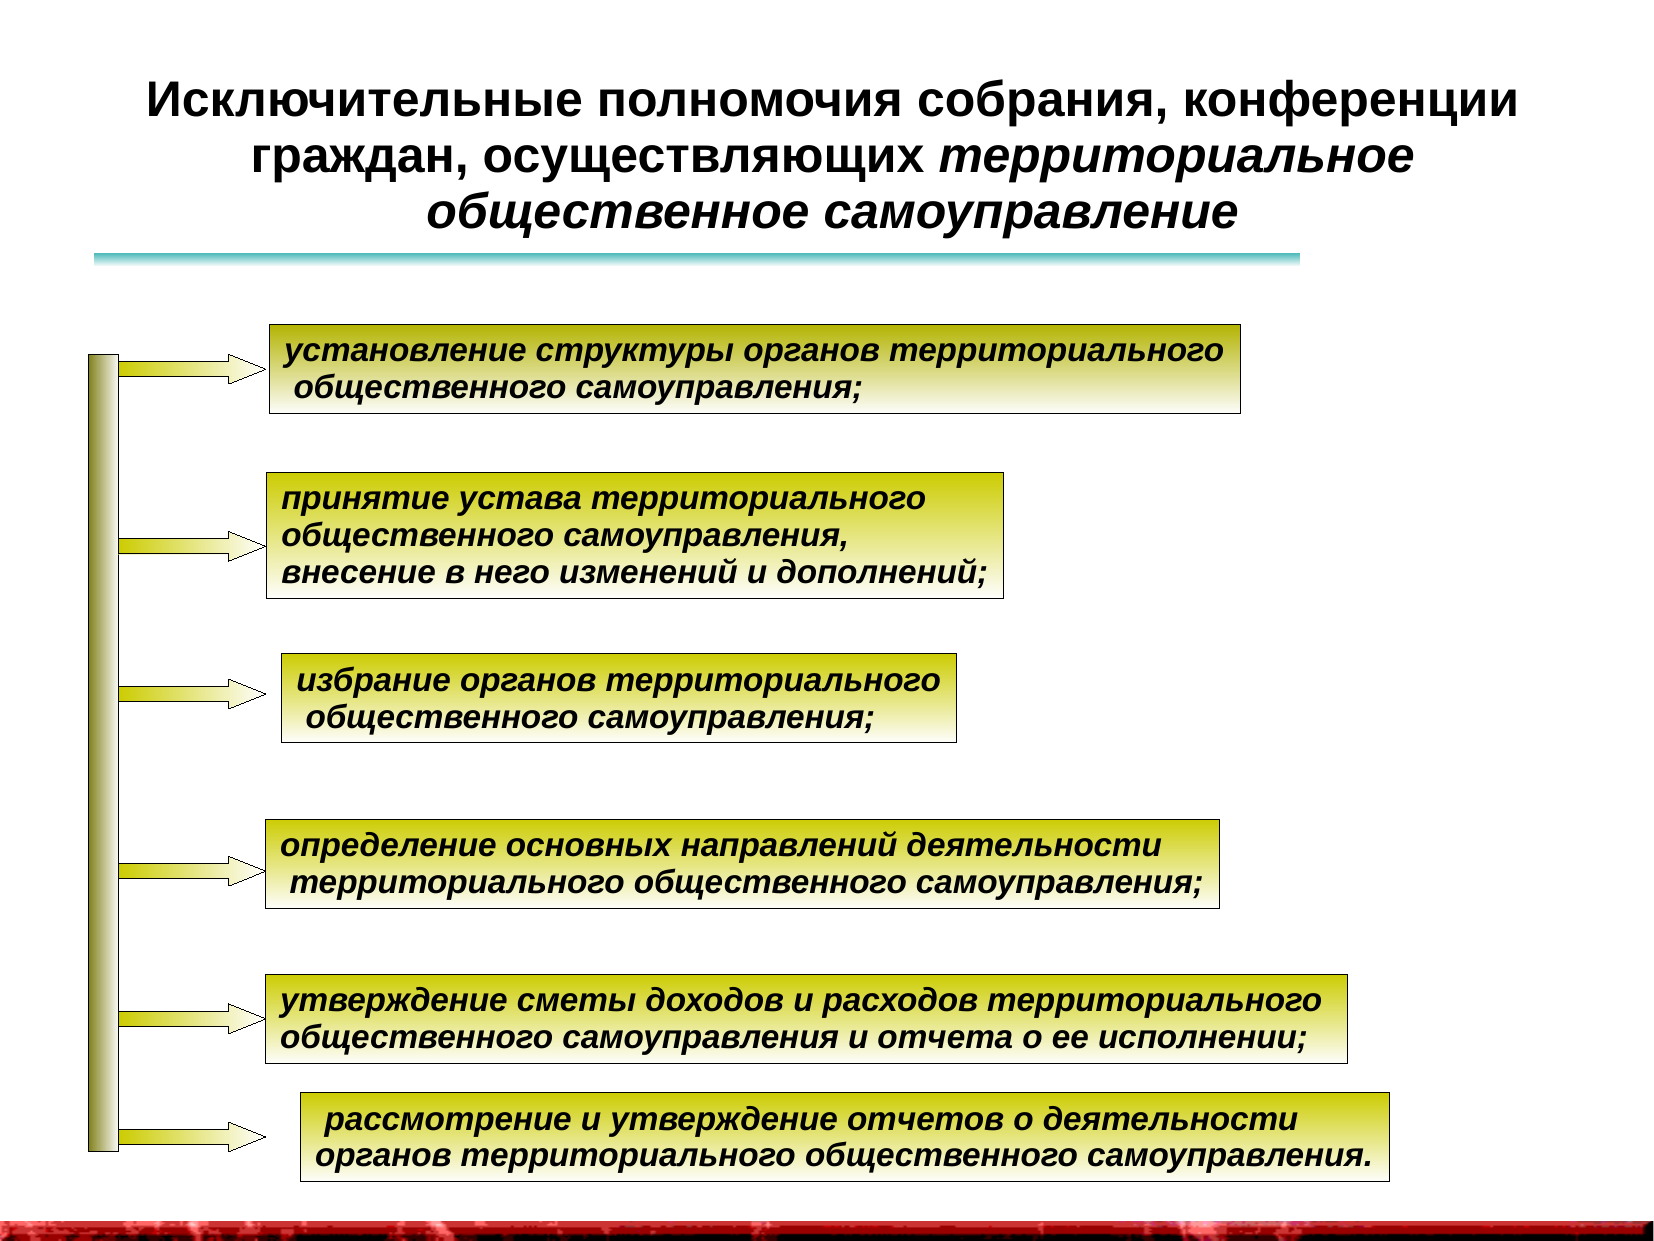

# Исключительные полномочия собрания, конференции граждан, осуществляющих территориальное общественное самоуправление
установление структуры органов территориального
 общественного самоуправления;
принятие устава территориального
общественного самоуправления,
внесение в него изменений и дополнений;
избрание органов территориального
 общественного самоуправления;
определение основных направлений деятельности
 территориального общественного самоуправления;
утверждение сметы доходов и расходов территориального
общественного самоуправления и отчета о ее исполнении;
 рассмотрение и утверждение отчетов о деятельности
органов территориального общественного самоуправления.